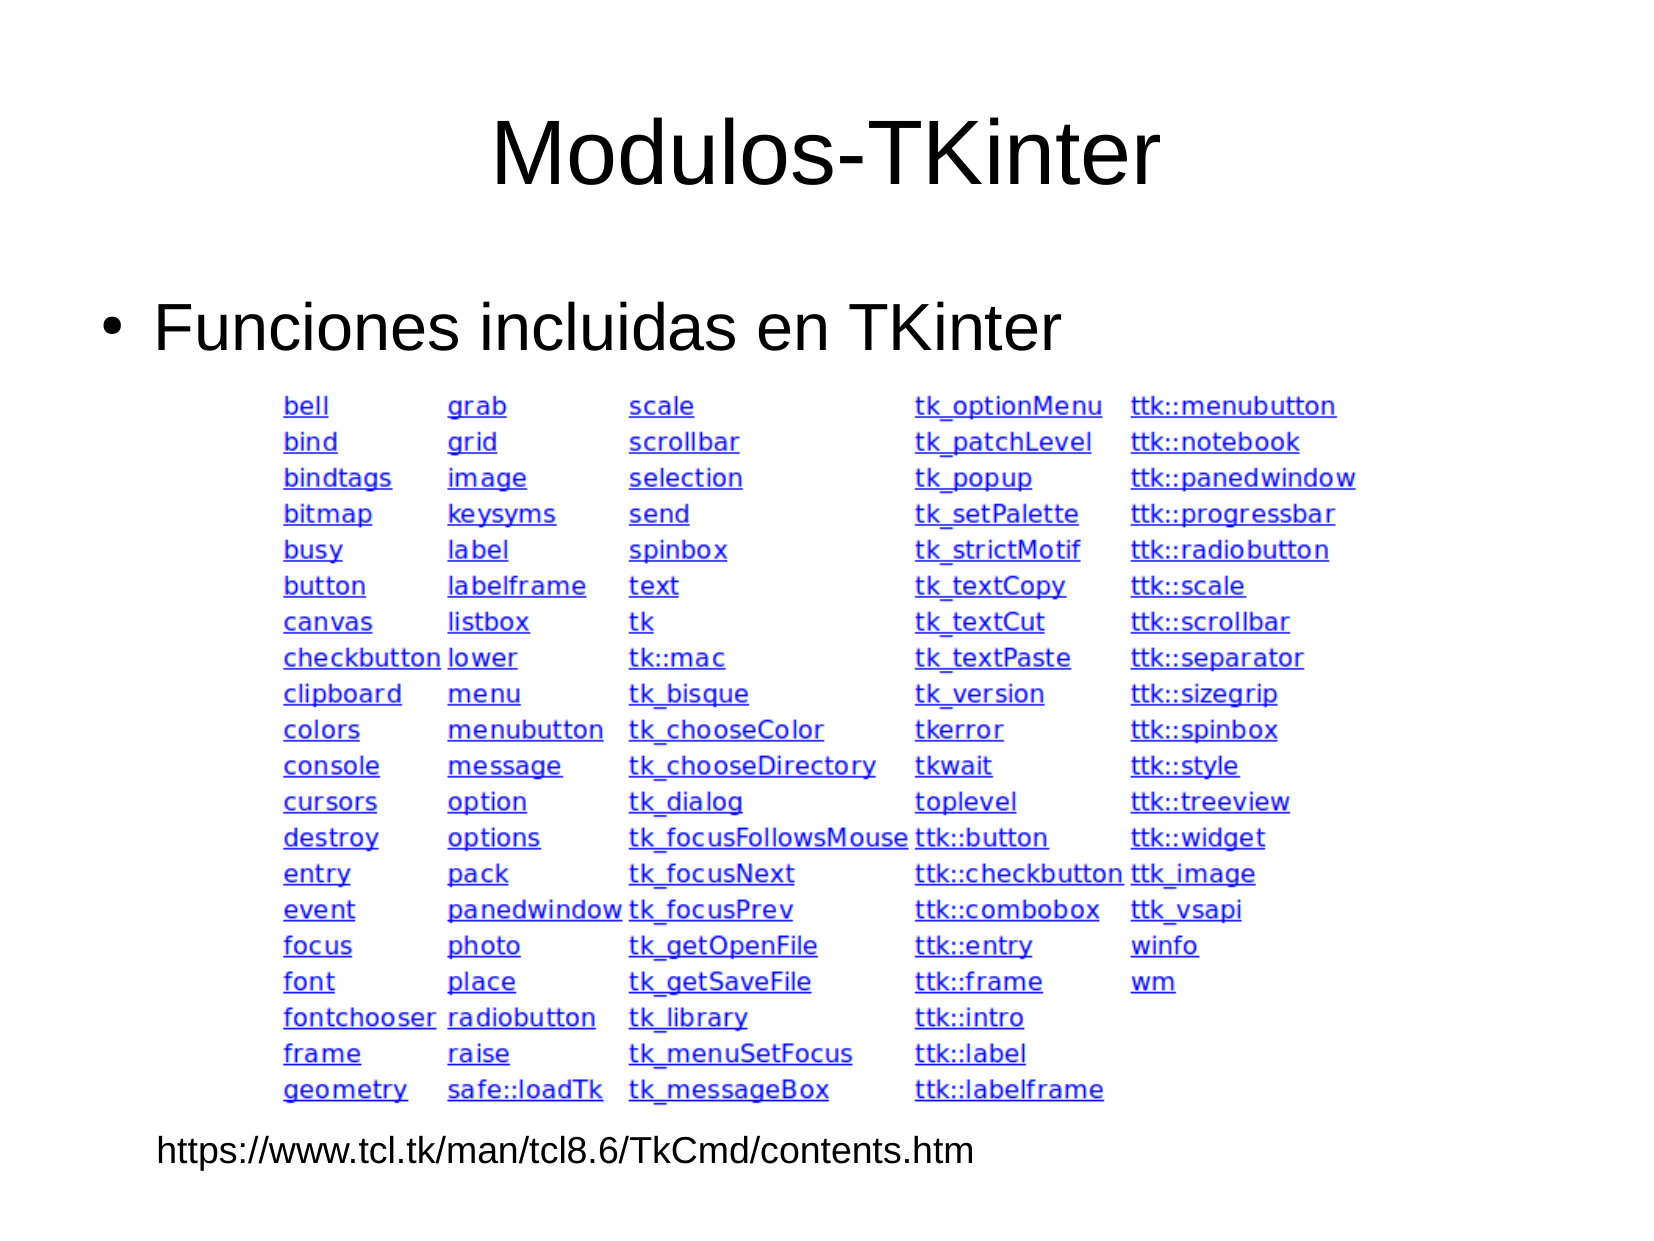

# Modulos-TKinter
Funciones incluidas en TKinter
https://www.tcl.tk/man/tcl8.6/TkCmd/contents.htm